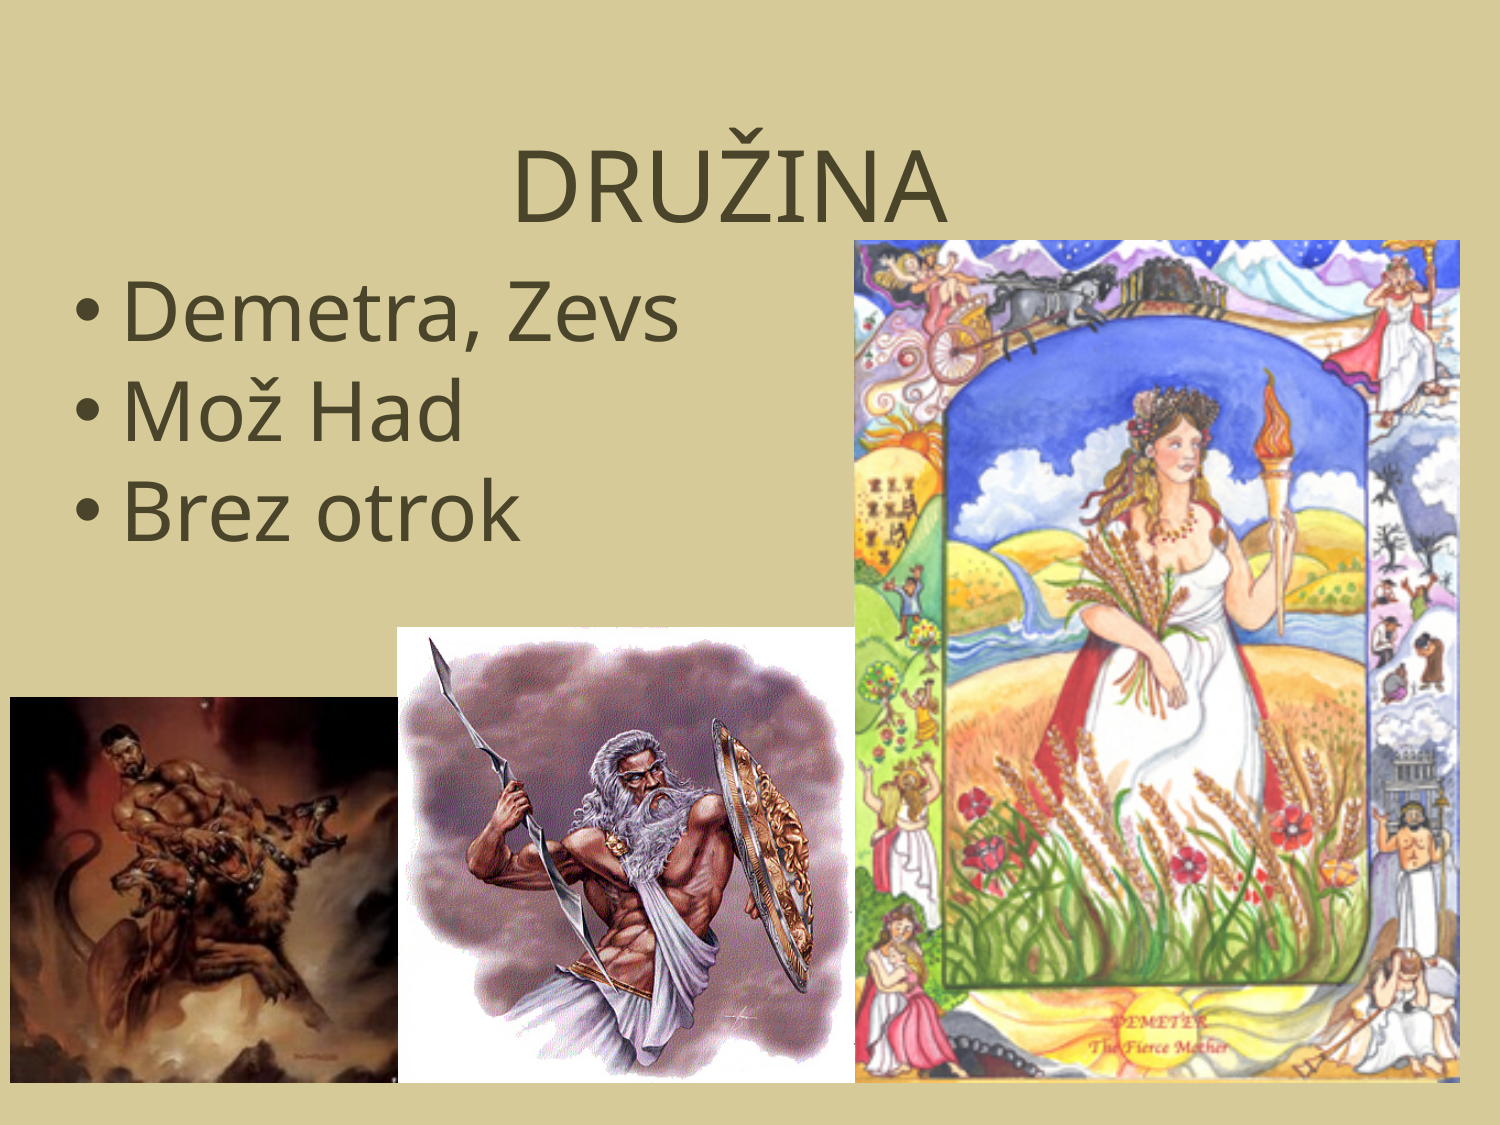

DRUŽINA
Demetra, Zevs
Mož Had
Brez otrok